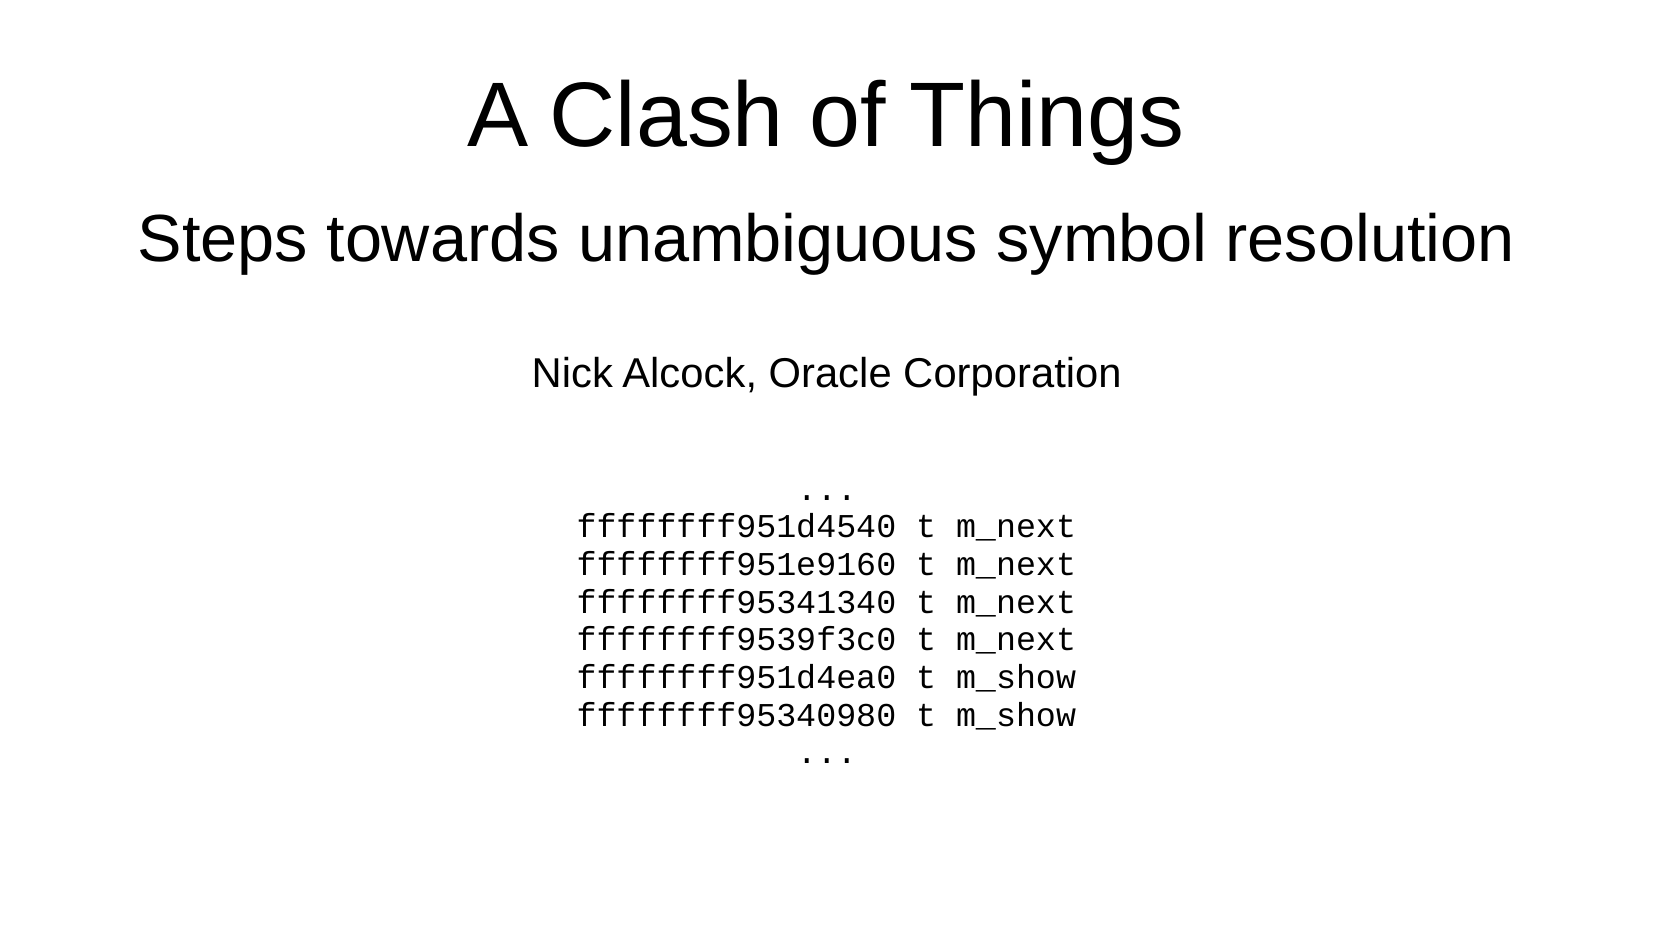

# A Clash of Things
Steps towards unambiguous symbol resolution
Nick Alcock, Oracle Corporation
...
ffffffff951d4540 t m_next
ffffffff951e9160 t m_next
ffffffff95341340 t m_next
ffffffff9539f3c0 t m_next
ffffffff951d4ea0 t m_show
ffffffff95340980 t m_show
...